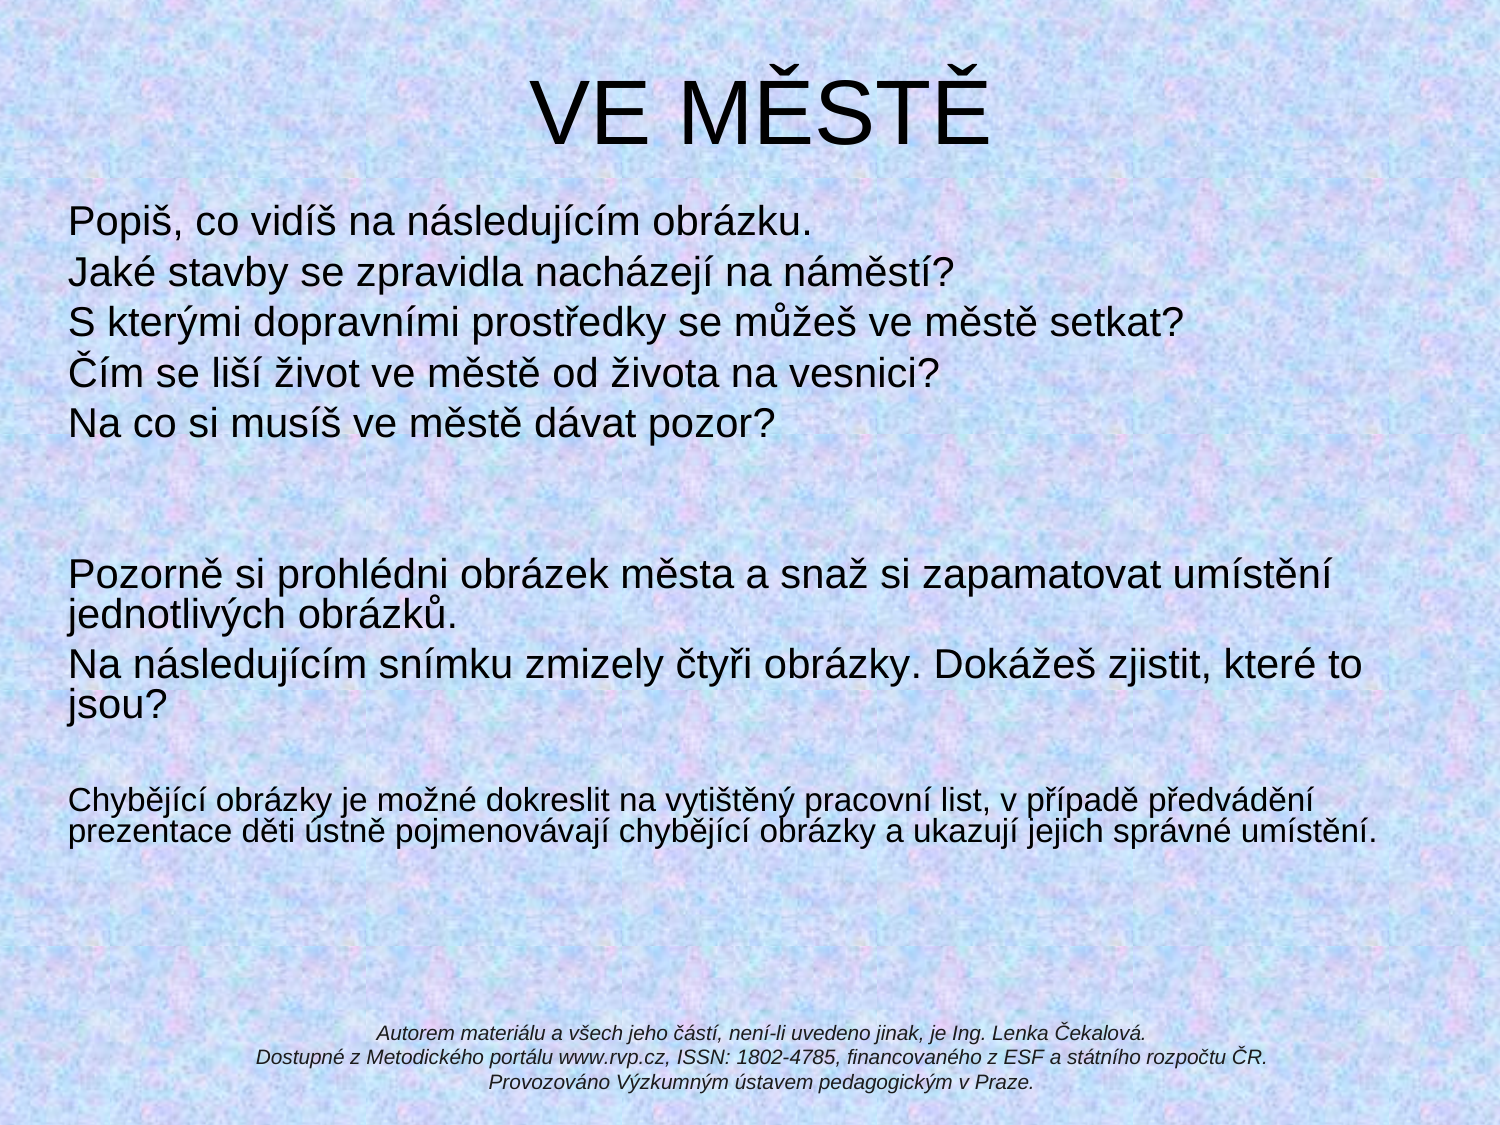

# VE MĚSTĚ
Popiš, co vidíš na následujícím obrázku.
Jaké stavby se zpravidla nacházejí na náměstí?
S kterými dopravními prostředky se můžeš ve městě setkat?
Čím se liší život ve městě od života na vesnici?
Na co si musíš ve městě dávat pozor?
Pozorně si prohlédni obrázek města a snaž si zapamatovat umístění jednotlivých obrázků.
Na následujícím snímku zmizely čtyři obrázky. Dokážeš zjistit, které to jsou?
Chybějící obrázky je možné dokreslit na vytištěný pracovní list, v případě předvádění prezentace děti ústně pojmenovávají chybějící obrázky a ukazují jejich správné umístění.
Autorem materiálu a všech jeho částí, není-li uvedeno jinak, je Ing. Lenka Čekalová.
Dostupné z Metodického portálu www.rvp.cz, ISSN: 1802-4785, financovaného z ESF a státního rozpočtu ČR.
Provozováno Výzkumným ústavem pedagogickým v Praze.